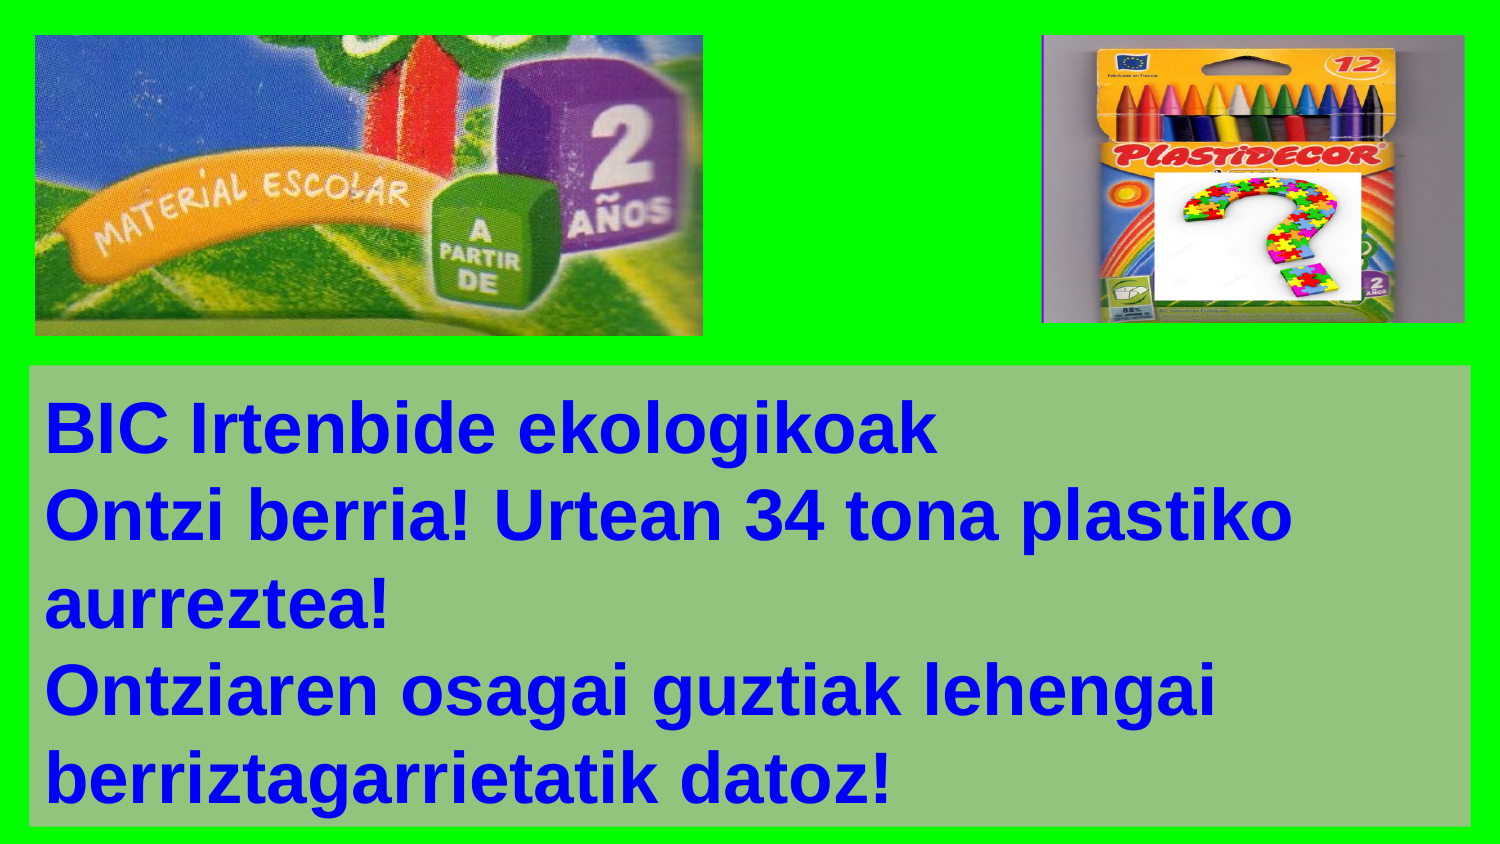

BIC Irtenbide ekologikoak
Ontzi berria! Urtean 34 tona plastiko aurreztea!
Ontziaren osagai guztiak lehengai berriztagarrietatik datoz!